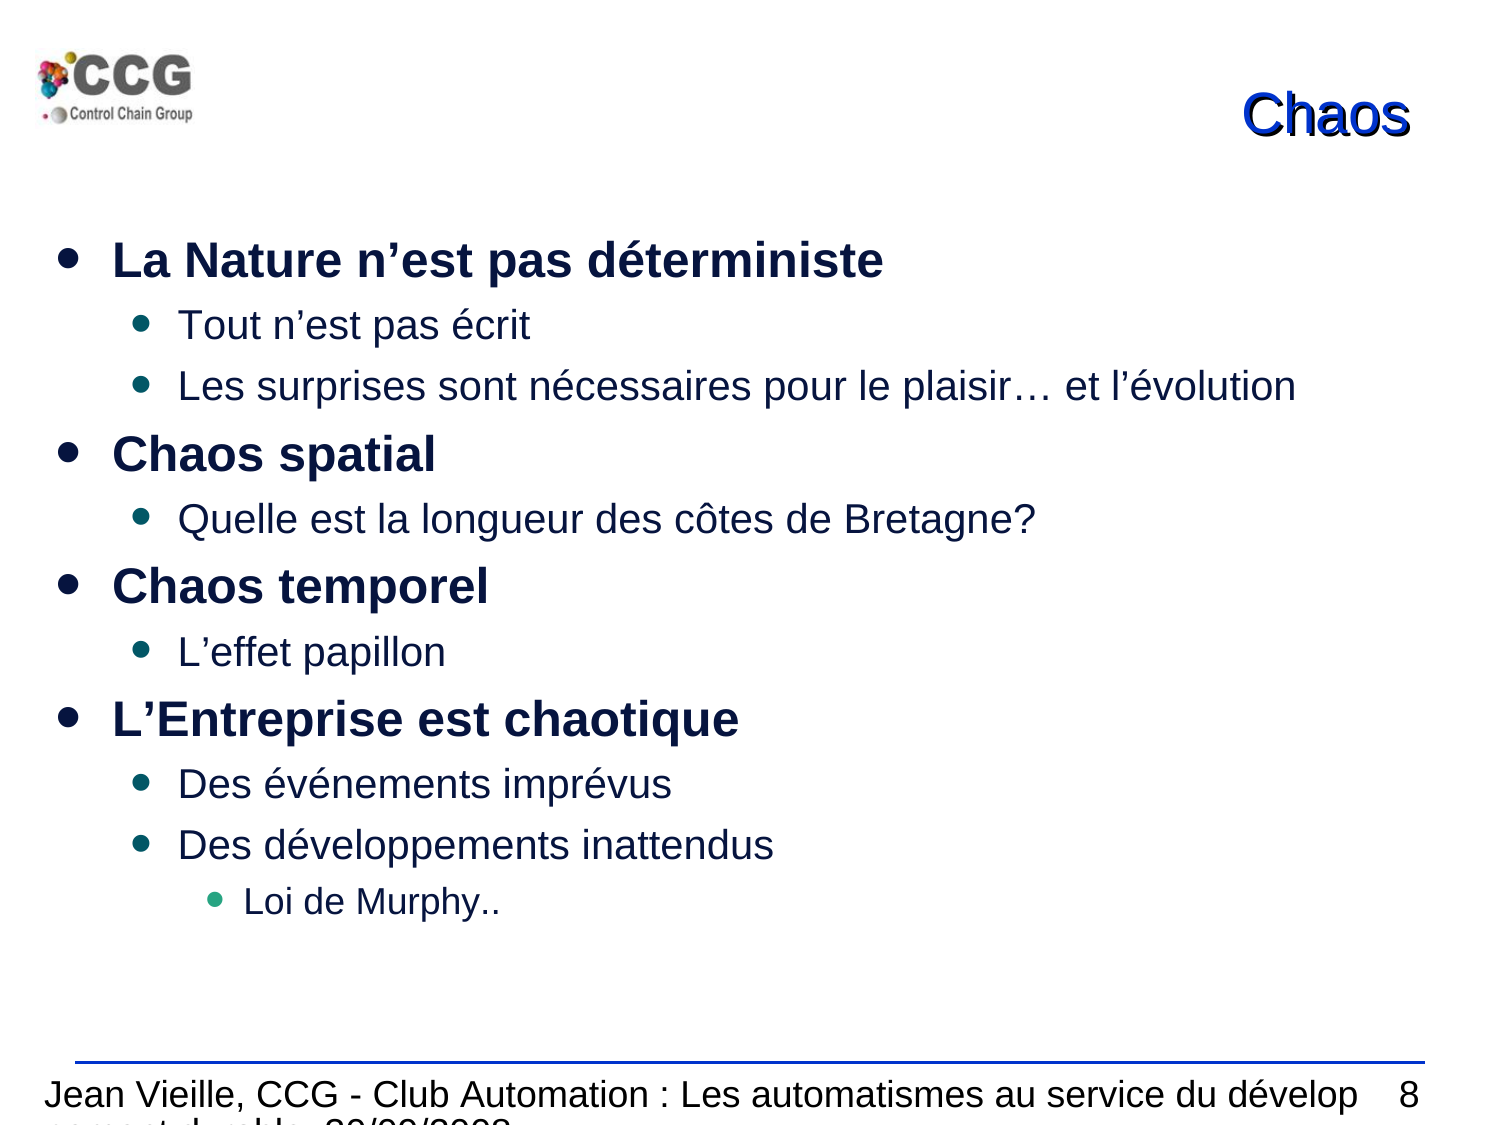

# Chaos
La Nature n’est pas déterministe
Tout n’est pas écrit
Les surprises sont nécessaires pour le plaisir… et l’évolution
Chaos spatial
Quelle est la longueur des côtes de Bretagne?
Chaos temporel
L’effet papillon
L’Entreprise est chaotique
Des événements imprévus
Des développements inattendus
Loi de Murphy..
Jean Vieille, CCG - Club Automation : Les automatismes au service du développement durable  30/09/2008
8